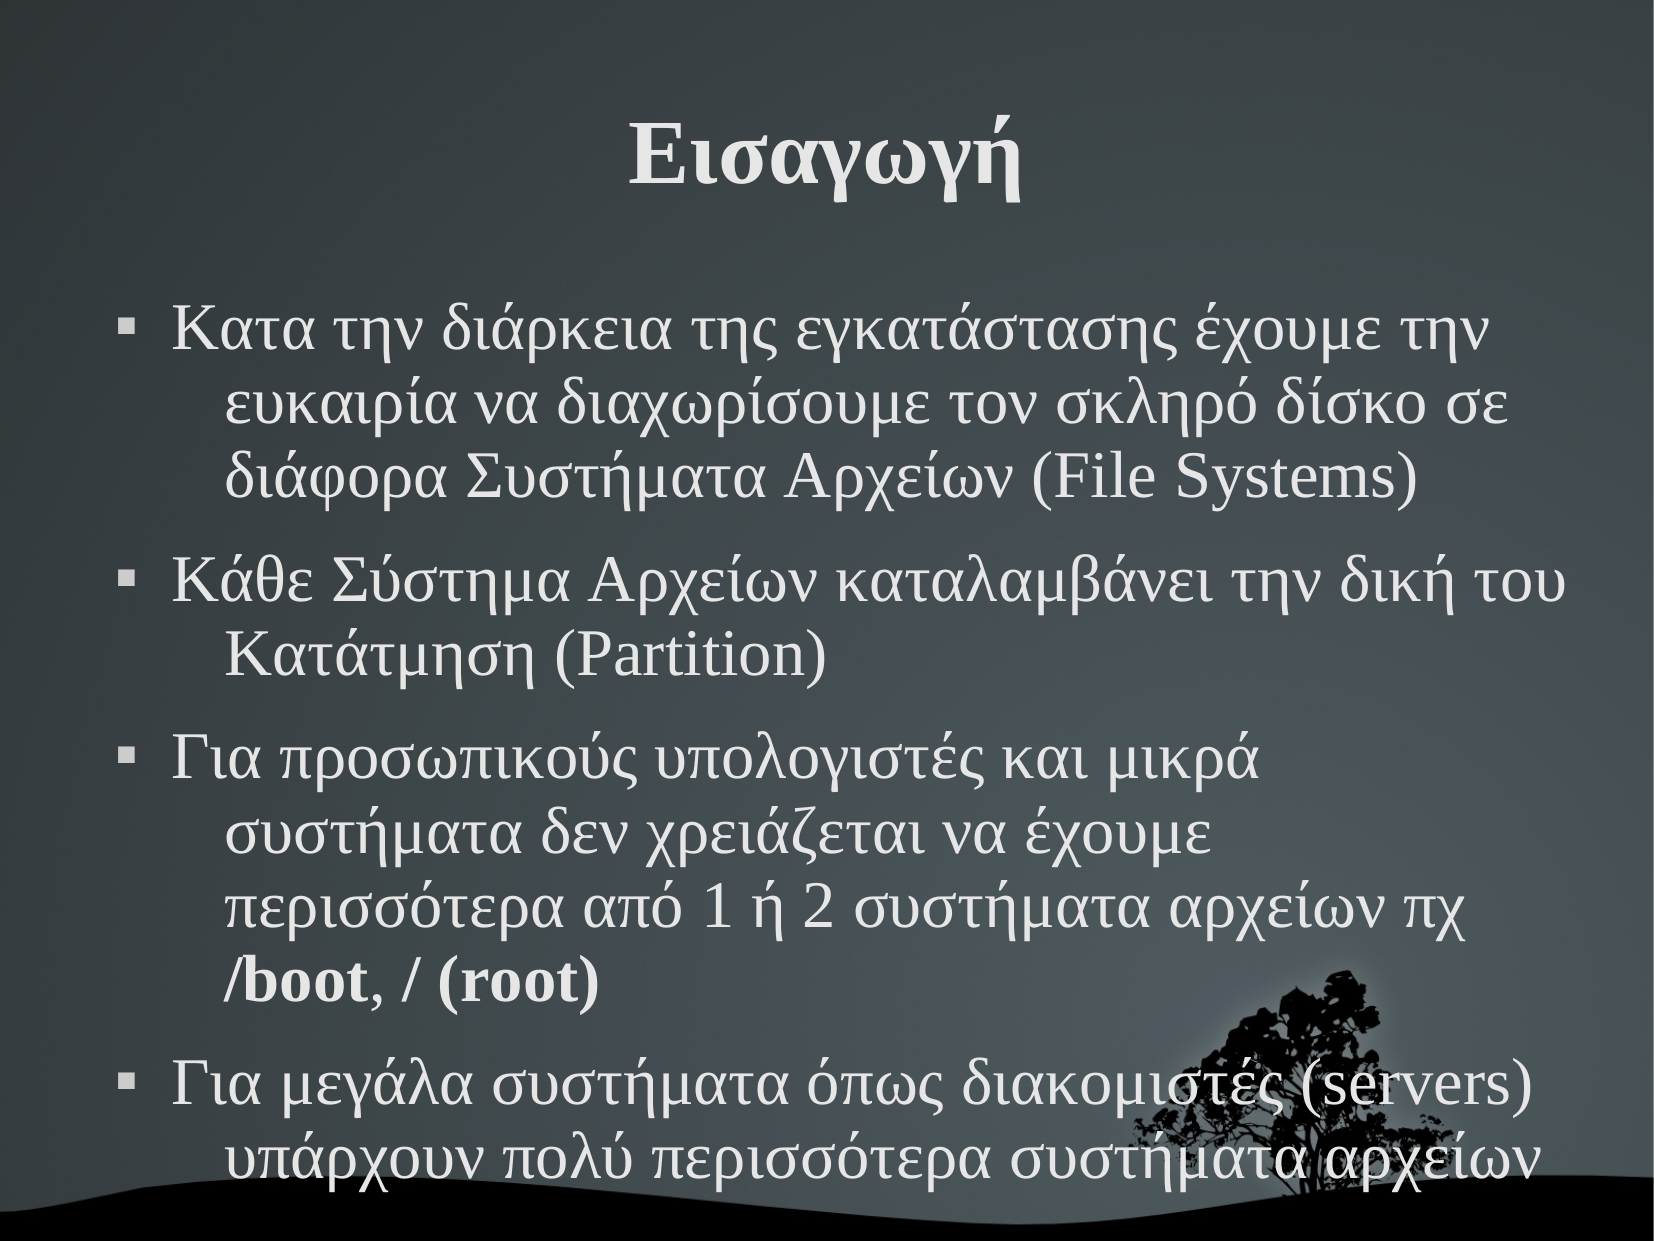

# Εισαγωγή
Κατα την διάρκεια της εγκατάστασης έχουμε την ευκαιρία να διαχωρίσουμε τον σκληρό δίσκο σε διάφορα Συστήματα Αρχείων (File Systems)
Κάθε Σύστημα Αρχείων καταλαμβάνει την δική του Κατάτμηση (Partition)
Για προσωπικούς υπολογιστές και μικρά συστήματα δεν χρειάζεται να έχουμε περισσότερα από 1 ή 2 συστήματα αρχείων πχ /boot, / (root)
Για μεγάλα συστήματα όπως διακομιστές (servers) υπάρχουν πολύ περισσότερα συστήματα αρχείων